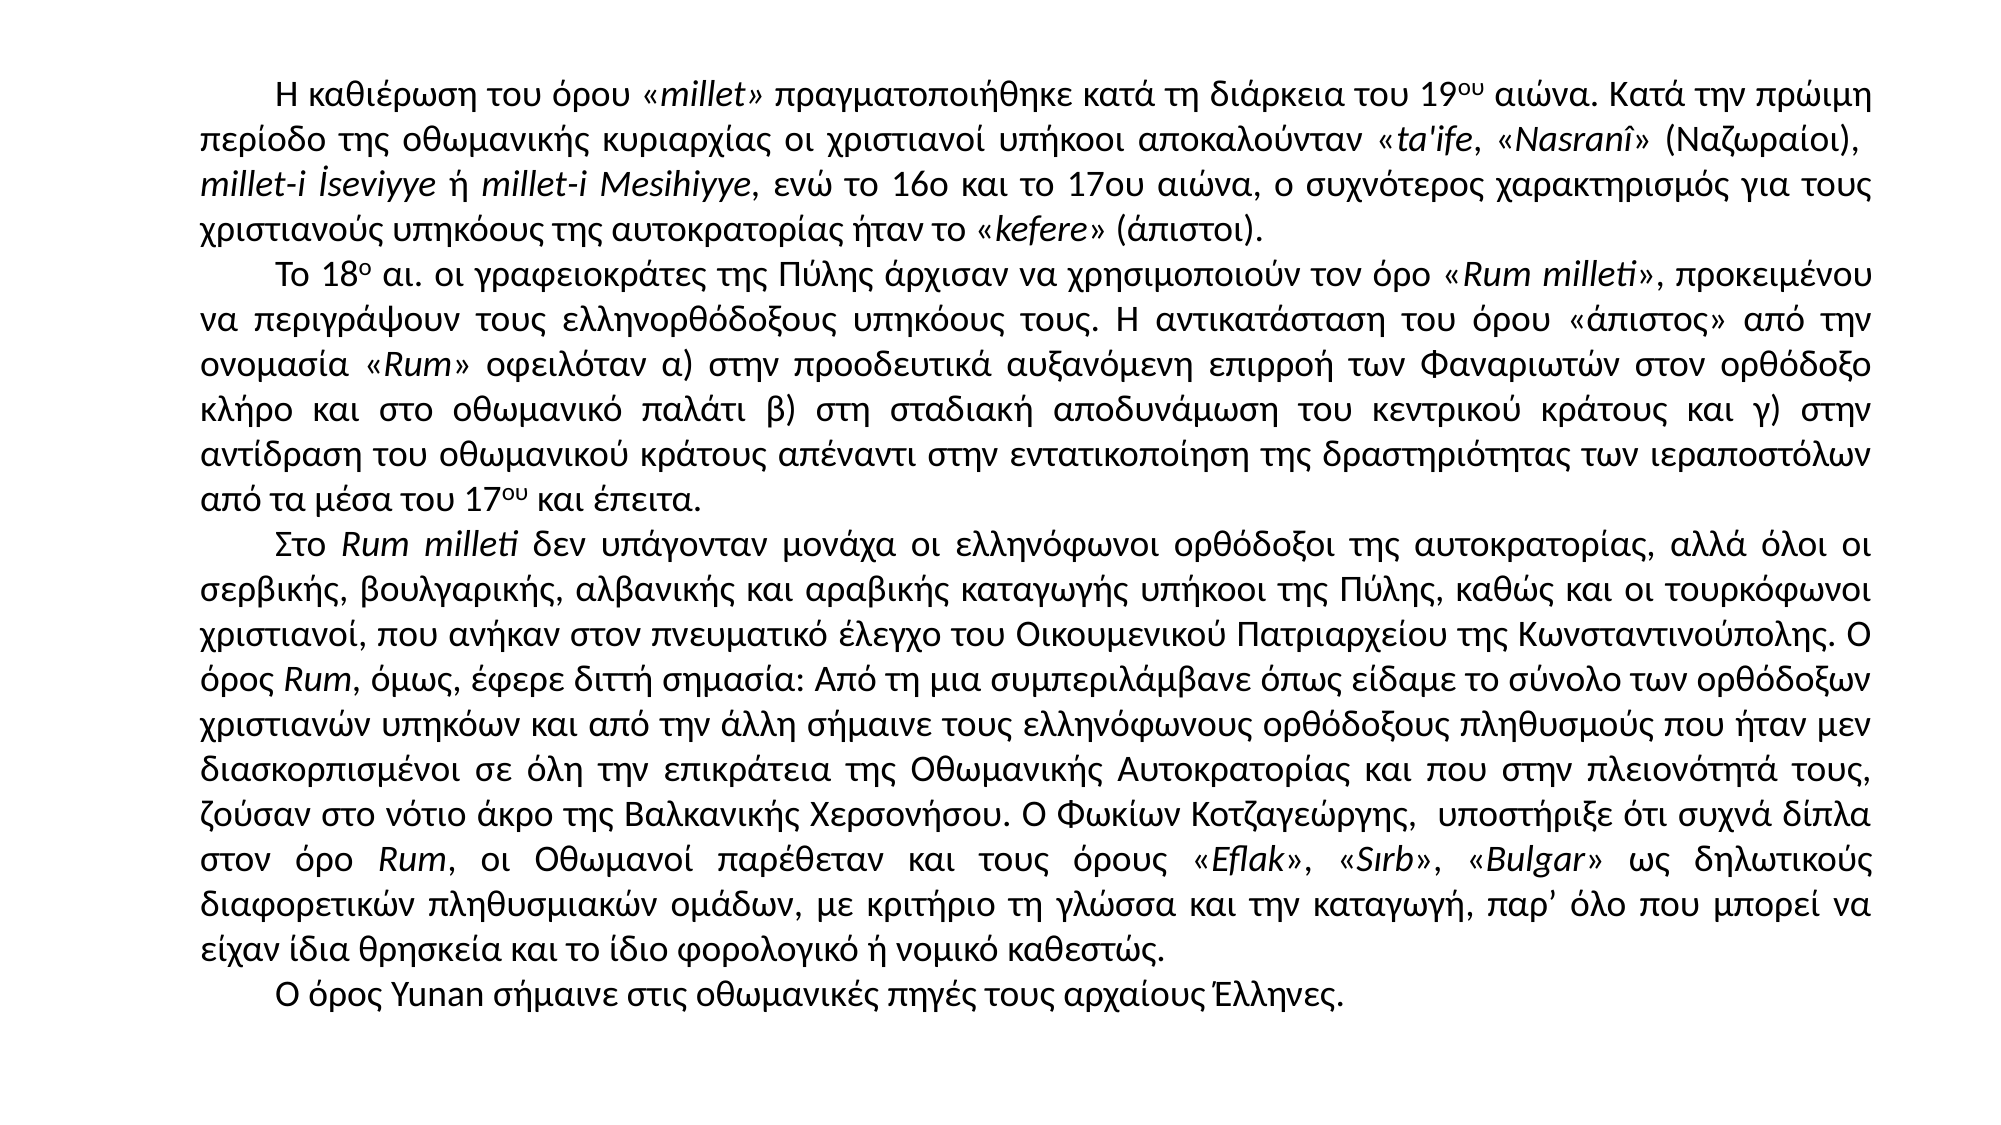

Η καθιέρωση του όρου «millet» πραγματοποιήθηκε κατά τη διάρκεια του 19ου αιώνα. Κατά την πρώιμη περίοδο της οθωμανικής κυριαρχίας οι χριστιανοί υπήκοοι αποκαλούνταν «ta'ife, «Nasranî» (Ναζωραίοι), millet-i İseviyye ή millet-i Mesihiyye, ενώ το 16ο και το 17ου αιώνα, ο συχνότερος χαρακτηρισμός για τους χριστιανούς υπηκόους της αυτοκρατορίας ήταν το «kefere» (άπιστοι).
	To 18ο αι. οι γραφειοκράτες της Πύλης άρχισαν να χρησιμοποιούν τον όρο «Rum milleti», προκειμένου να περιγράψουν τους ελληνορθόδοξους υπηκόους τους. Η αντικατάσταση του όρου «άπιστος» από την ονομασία «Rum» οφειλόταν α) στην προοδευτικά αυξανόμενη επιρροή των Φαναριωτών στον ορθόδοξο κλήρο και στο οθωμανικό παλάτι β) στη σταδιακή αποδυνάμωση του κεντρικού κράτους και γ) στην αντίδραση του οθωμανικού κράτους απέναντι στην εντατικοποίηση της δραστηριότητας των ιεραποστόλων από τα μέσα του 17ου και έπειτα.
	Στο Rum milleti δεν υπάγονταν μονάχα οι ελληνόφωνοι ορθόδοξοι της αυτοκρατορίας, αλλά όλοι οι σερβικής, βουλγαρικής, αλβανικής και αραβικής καταγωγής υπήκοοι της Πύλης, καθώς και οι τουρκόφωνοι χριστιανοί, που ανήκαν στον πνευματικό έλεγχο του Οικουμενικού Πατριαρχείου της Κωνσταντινούπολης. Ο όρος Rum, όμως, έφερε διττή σημασία: Από τη μια συμπεριλάμβανε όπως είδαμε το σύνολο των ορθόδοξων χριστιανών υπηκόων και από την άλλη σήμαινε τους ελληνόφωνους ορθόδοξους πληθυσμούς που ήταν μεν διασκορπισμένοι σε όλη την επικράτεια της Οθωμανικής Αυτοκρατορίας και που στην πλειονότητά τους, ζούσαν στο νότιο άκρο της Βαλκανικής Χερσονήσου. Ο Φωκίων Κοτζαγεώργης, υποστήριξε ότι συχνά δίπλα στον όρο Rum, οι Οθωμανοί παρέθεταν και τους όρους «Eflak», «Sırb», «Bulgar» ως δηλωτικούς διαφορετικών πληθυσμιακών ομάδων, με κριτήριο τη γλώσσα και την καταγωγή, παρ’ όλο που μπορεί να είχαν ίδια θρησκεία και το ίδιο φορολογικό ή νομικό καθεστώς.
	Ο όρος Yunan σήμαινε στις οθωμανικές πηγές τους αρχαίους Έλληνες.